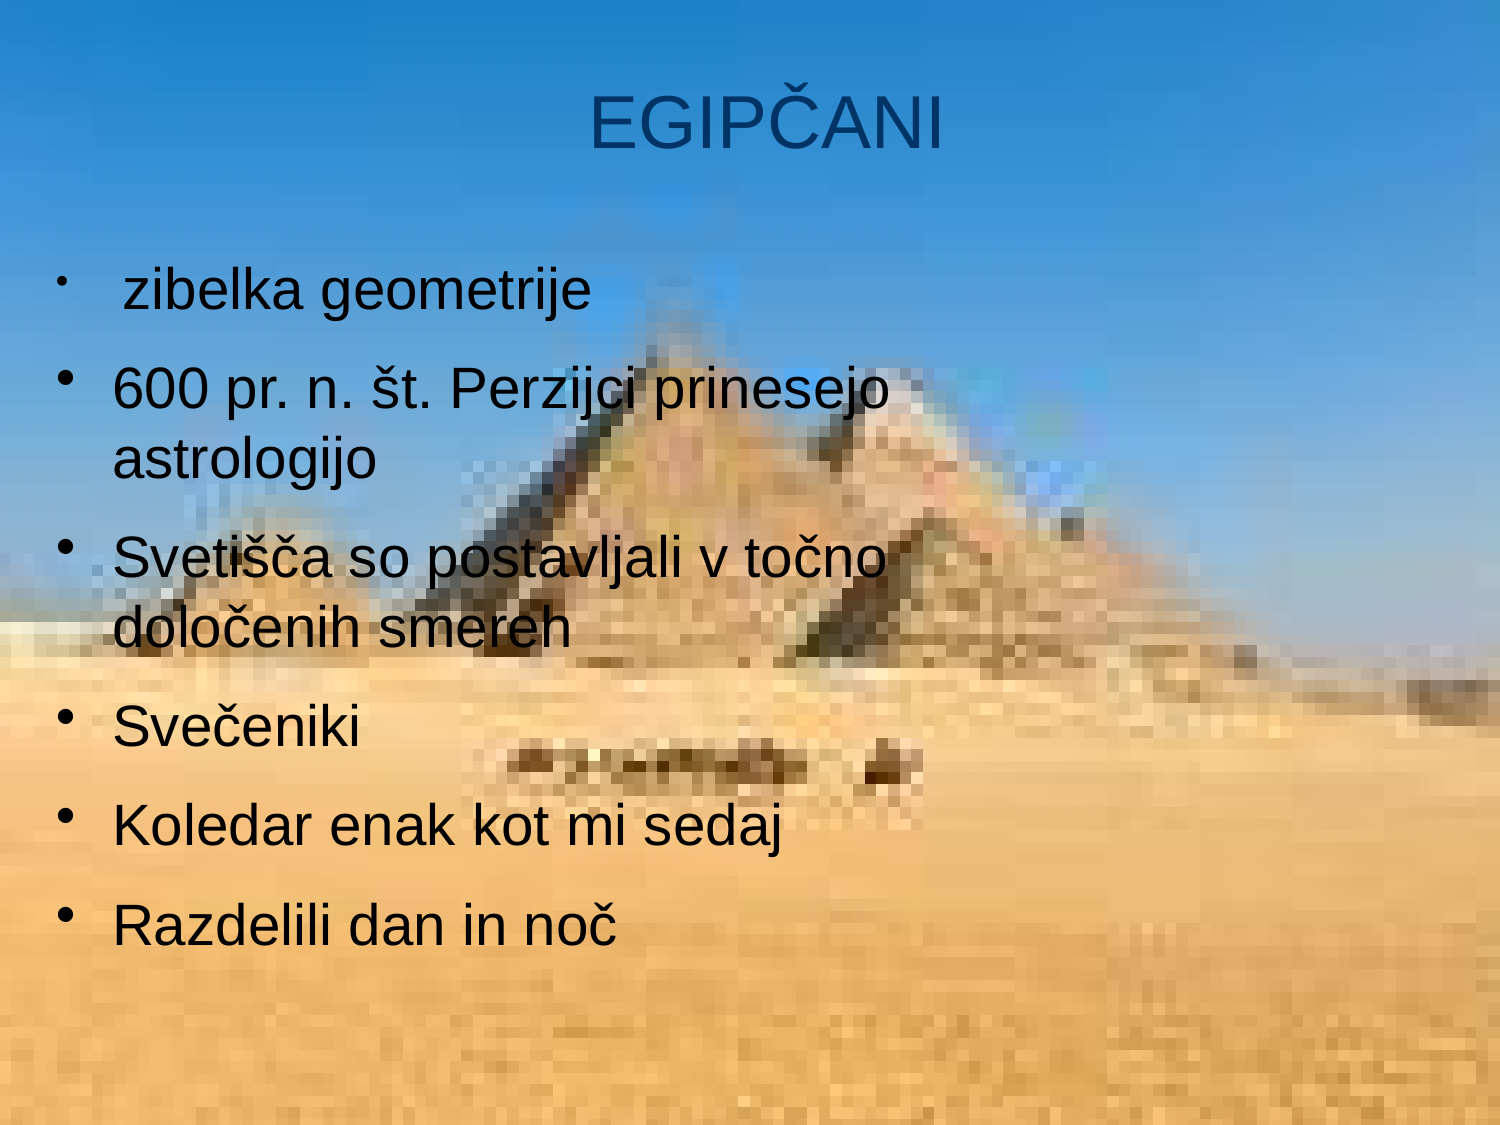

#
EGIPČANI
 zibelka geometrije
600 pr. n. št. Perzijci prinesejo astrologijo
Svetišča so postavljali v točno določenih smereh
Svečeniki
Koledar enak kot mi sedaj
Razdelili dan in noč